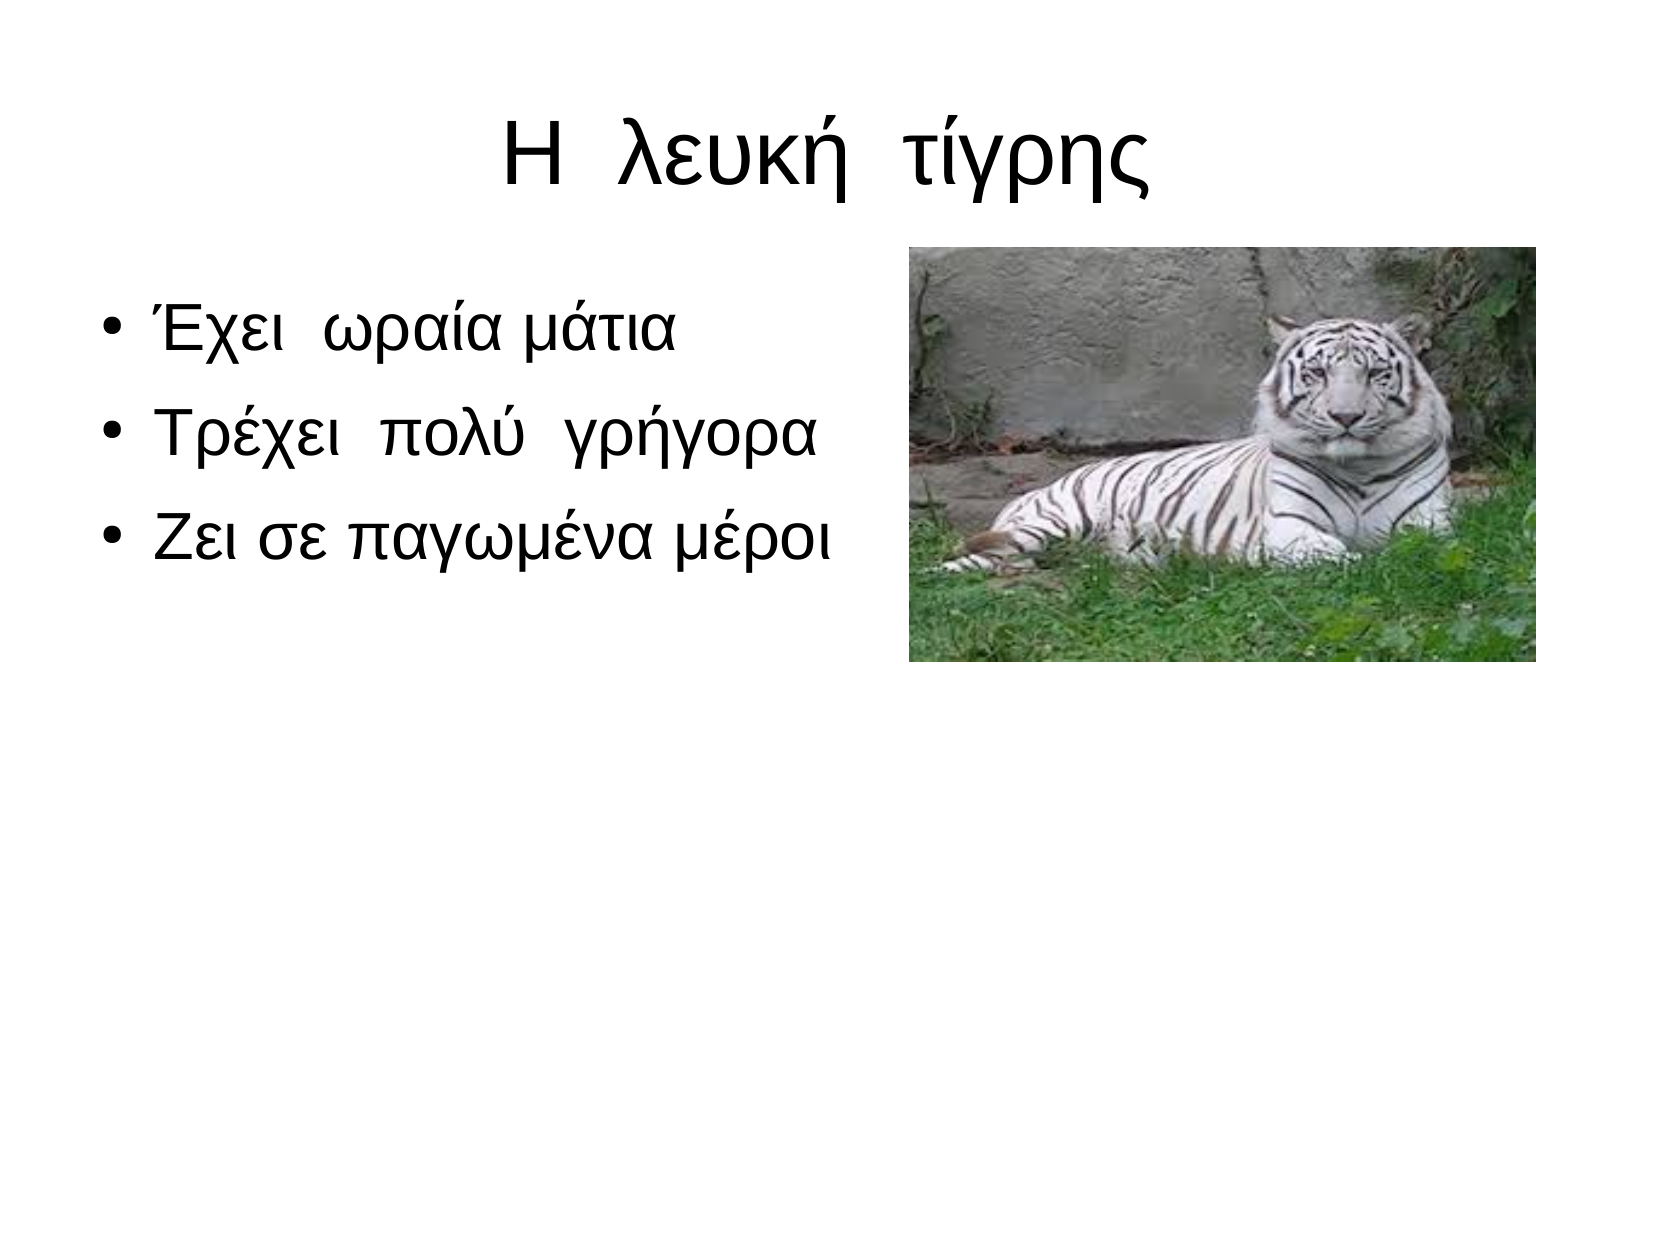

# Η λευκή τίγρης
Έχει ωραία μάτια
Τρέχει πολύ γρήγορα
Ζει σε παγωμένα μέροι